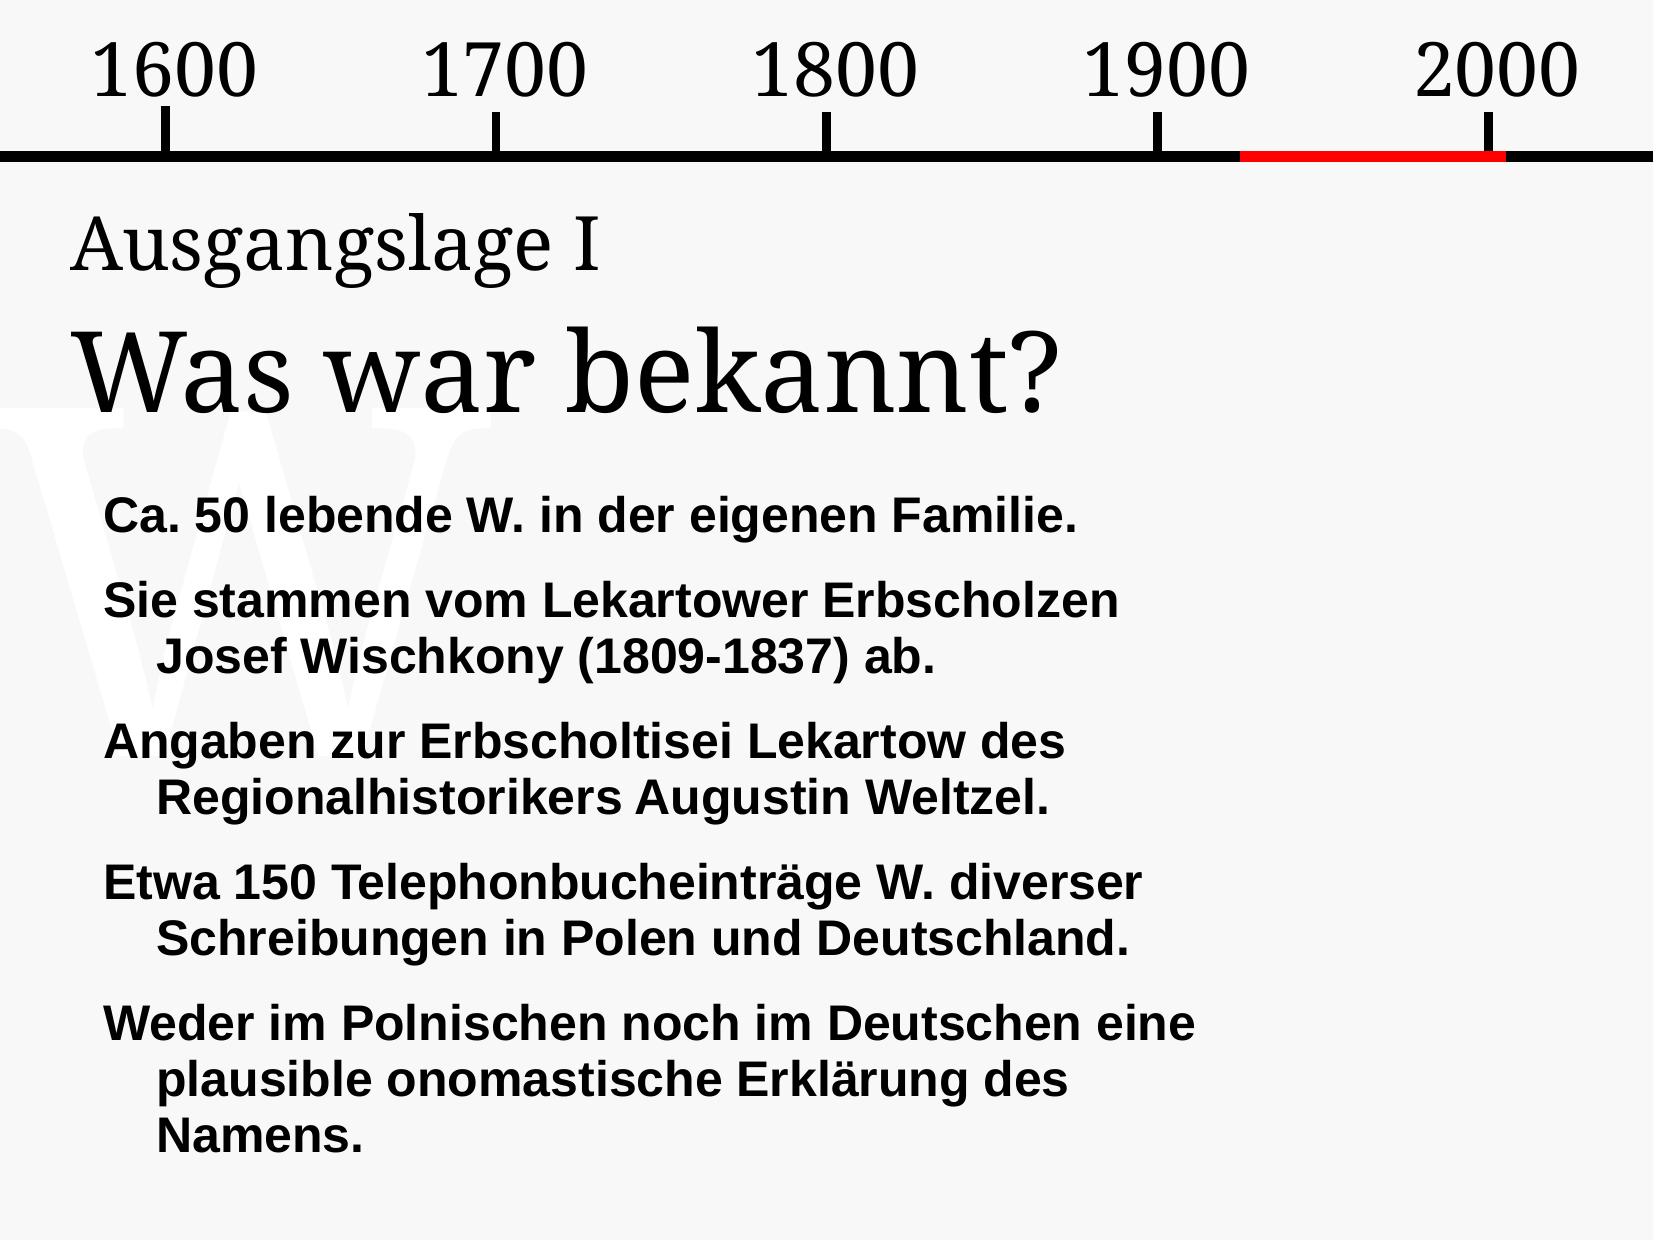

1600
1700
1800
1900
2000
# Ausgangslage I Was war bekannt?
W
Ca. 50 lebende W. in der eigenen Familie.
Sie stammen vom Lekartower Erbscholzen Josef Wischkony (1809-1837) ab.
Angaben zur Erbscholtisei Lekartow des Regionalhistorikers Augustin Weltzel.
Etwa 150 Telephonbucheinträge W. diverser Schreibungen in Polen und Deutschland.
Weder im Polnischen noch im Deutschen eine plausible onomastische Erklärung des Namens.